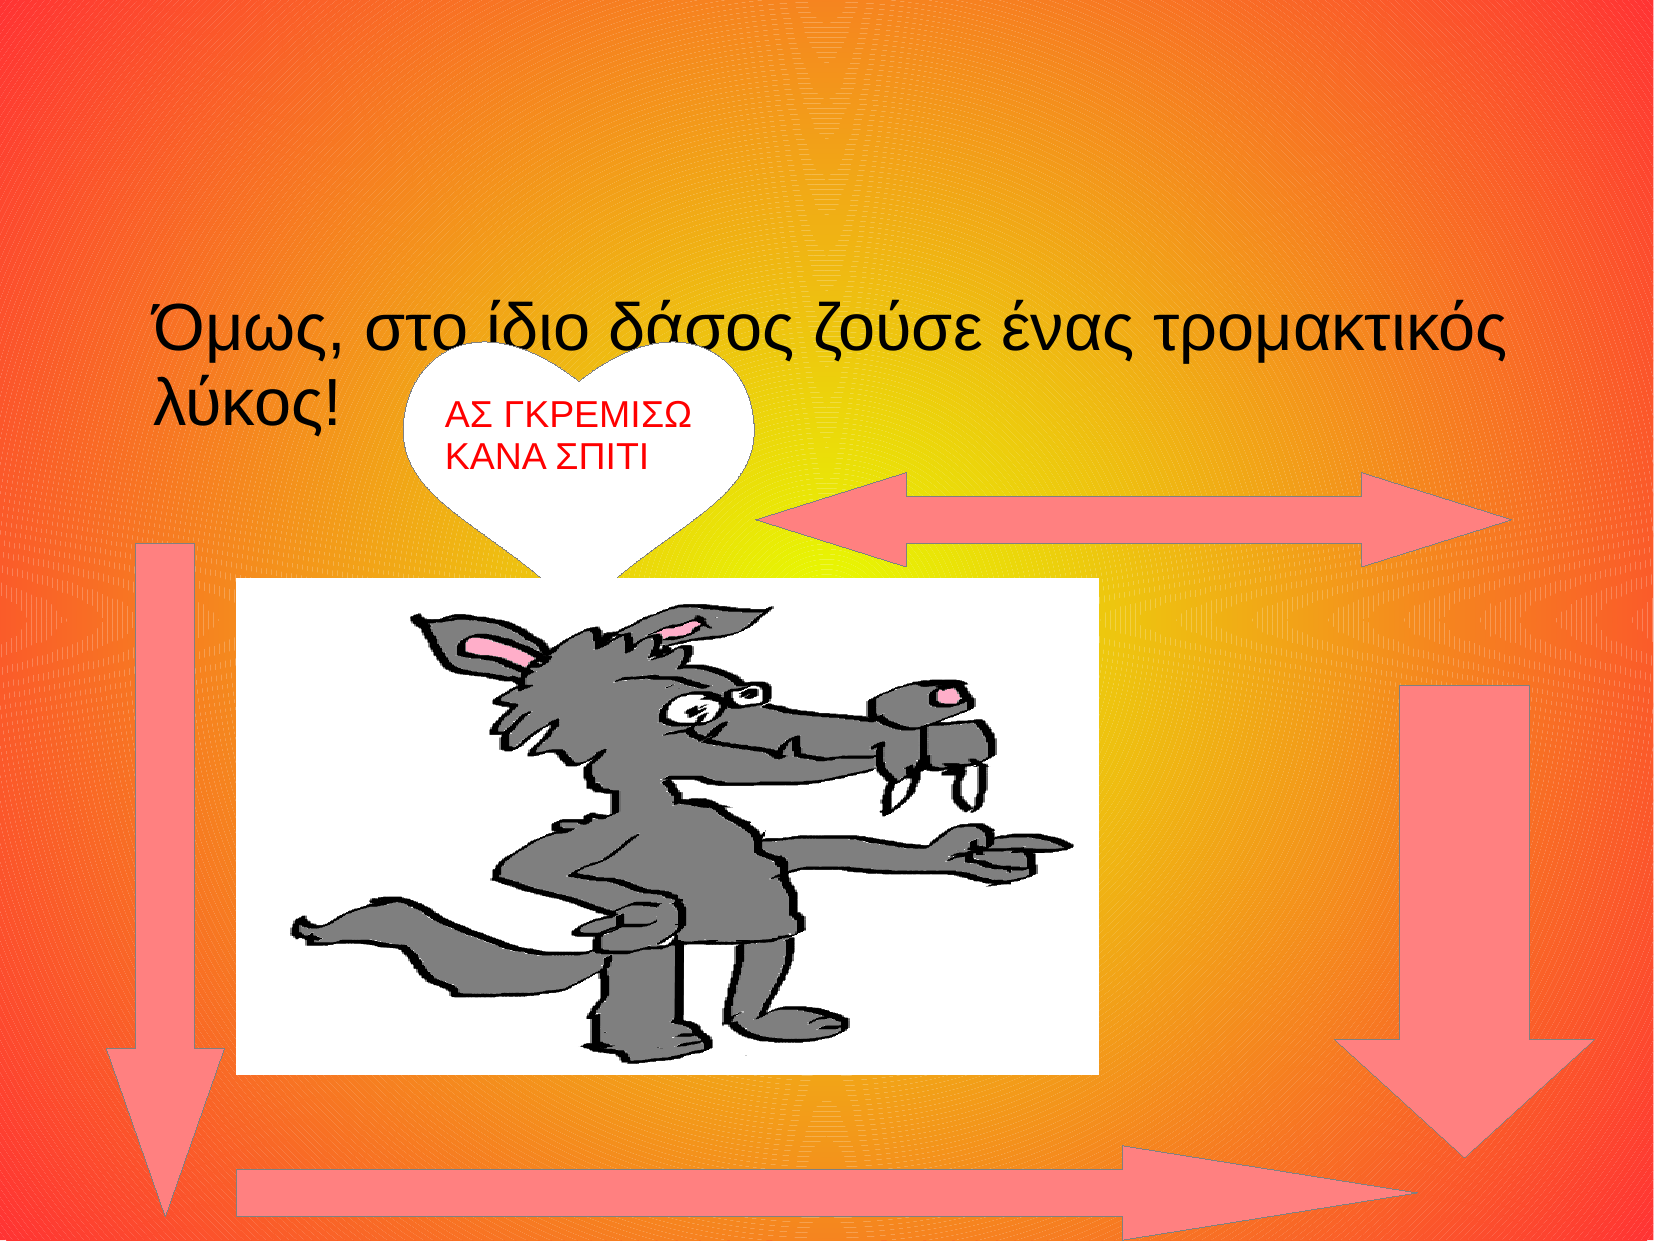

#
Όμως, στο ίδιο δάσος ζούσε ένας τρομακτικός λύκος!
ΑΣ ΓΚΡΕΜΙΣΩ ΚΑΝΑ ΣΠΙΤΙ